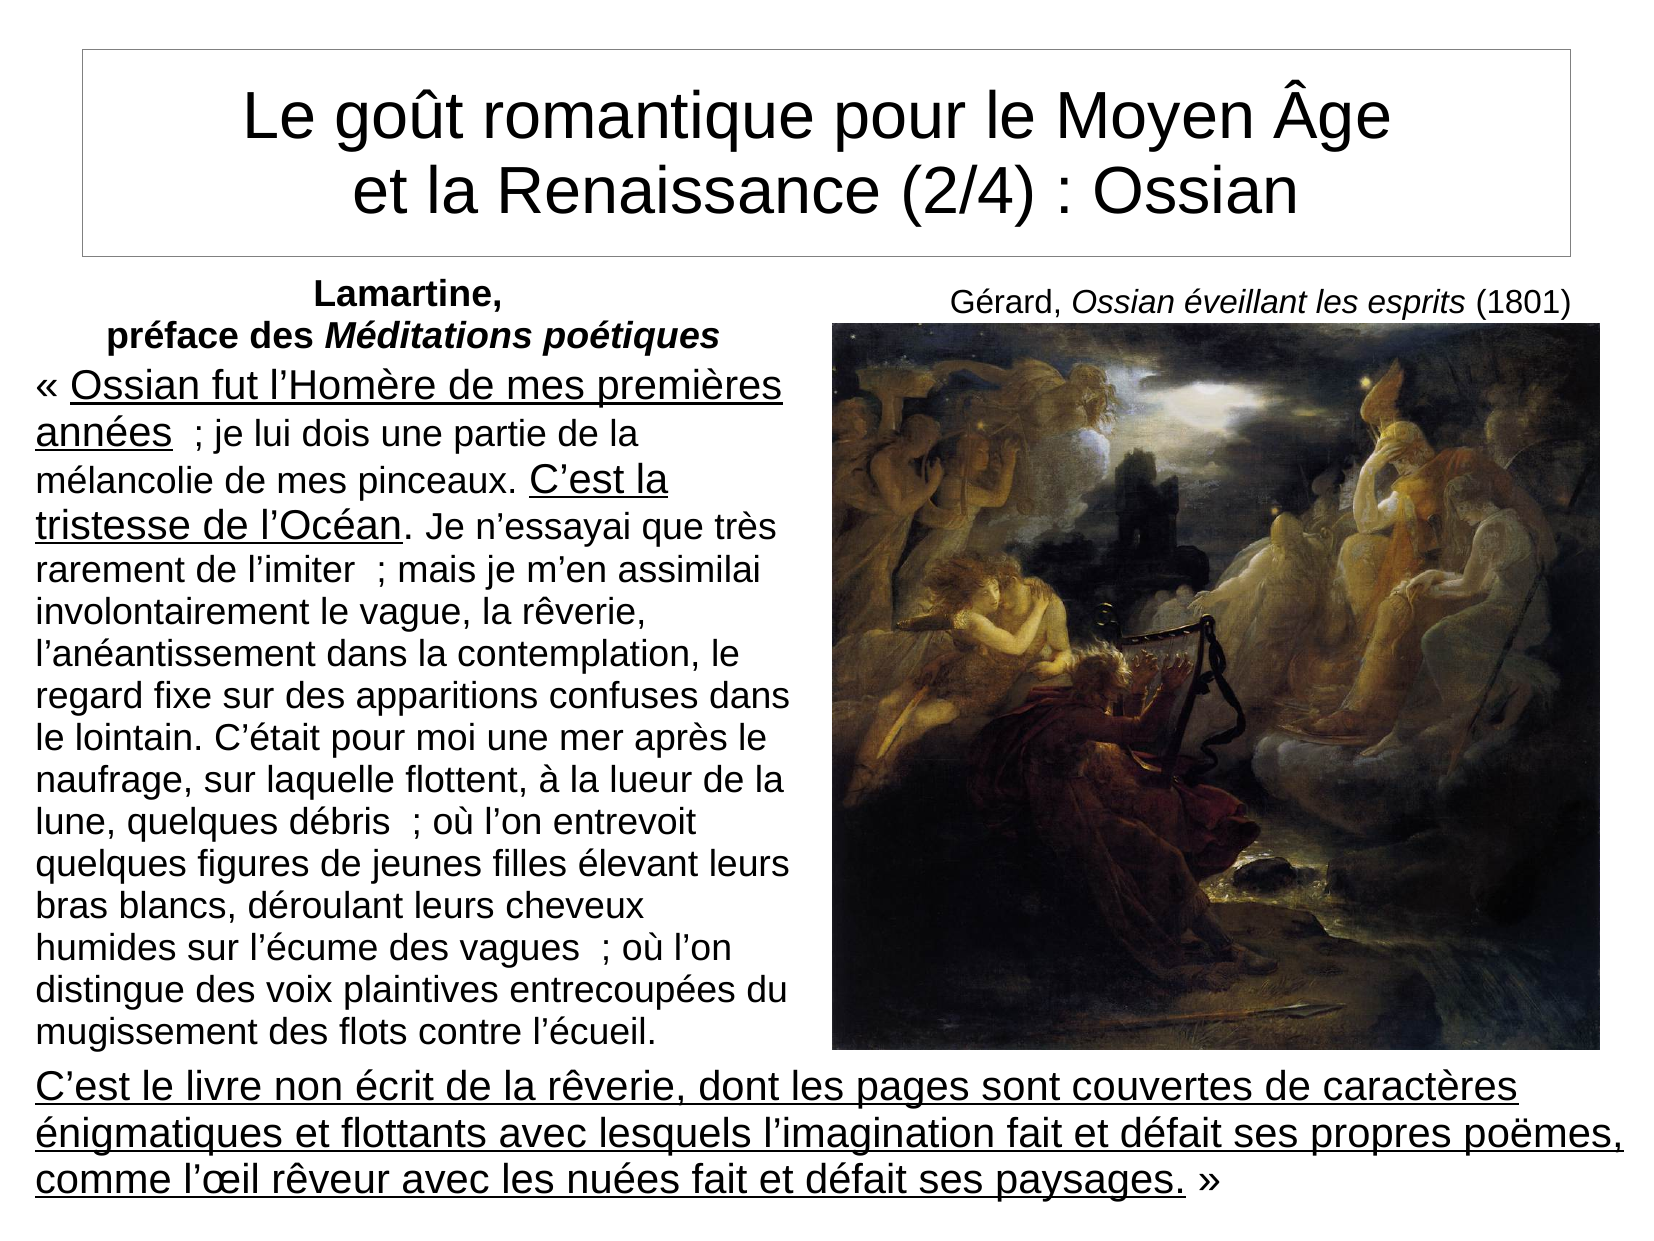

# Le goût romantique pour le Moyen Âge et la Renaissance (2/4) : Ossian
Lamartine,
préface des Méditations poétiques
« Ossian fut l’Homère de mes premières années  ; je lui dois une partie de la mélancolie de mes pinceaux. C’est la tristesse de l’Océan. Je n’essayai que très rarement de l’imiter  ; mais je m’en assimilai involontairement le vague, la rêverie, l’anéantissement dans la contemplation, le regard fixe sur des apparitions confuses dans le lointain. C’était pour moi une mer après le naufrage, sur laquelle flottent, à la lueur de la lune, quelques débris  ; où l’on entrevoit quelques figures de jeunes filles élevant leurs bras blancs, déroulant leurs cheveux humides sur l’écume des vagues  ; où l’on distingue des voix plaintives entrecoupées du mugissement des flots contre l’écueil.
Gérard, Ossian éveillant les esprits (1801)
C’est le livre non écrit de la rêverie, dont les pages sont couvertes de caractères énigmatiques et flottants avec lesquels l’imagination fait et défait ses propres poëmes, comme l’œil rêveur avec les nuées fait et défait ses paysages. »